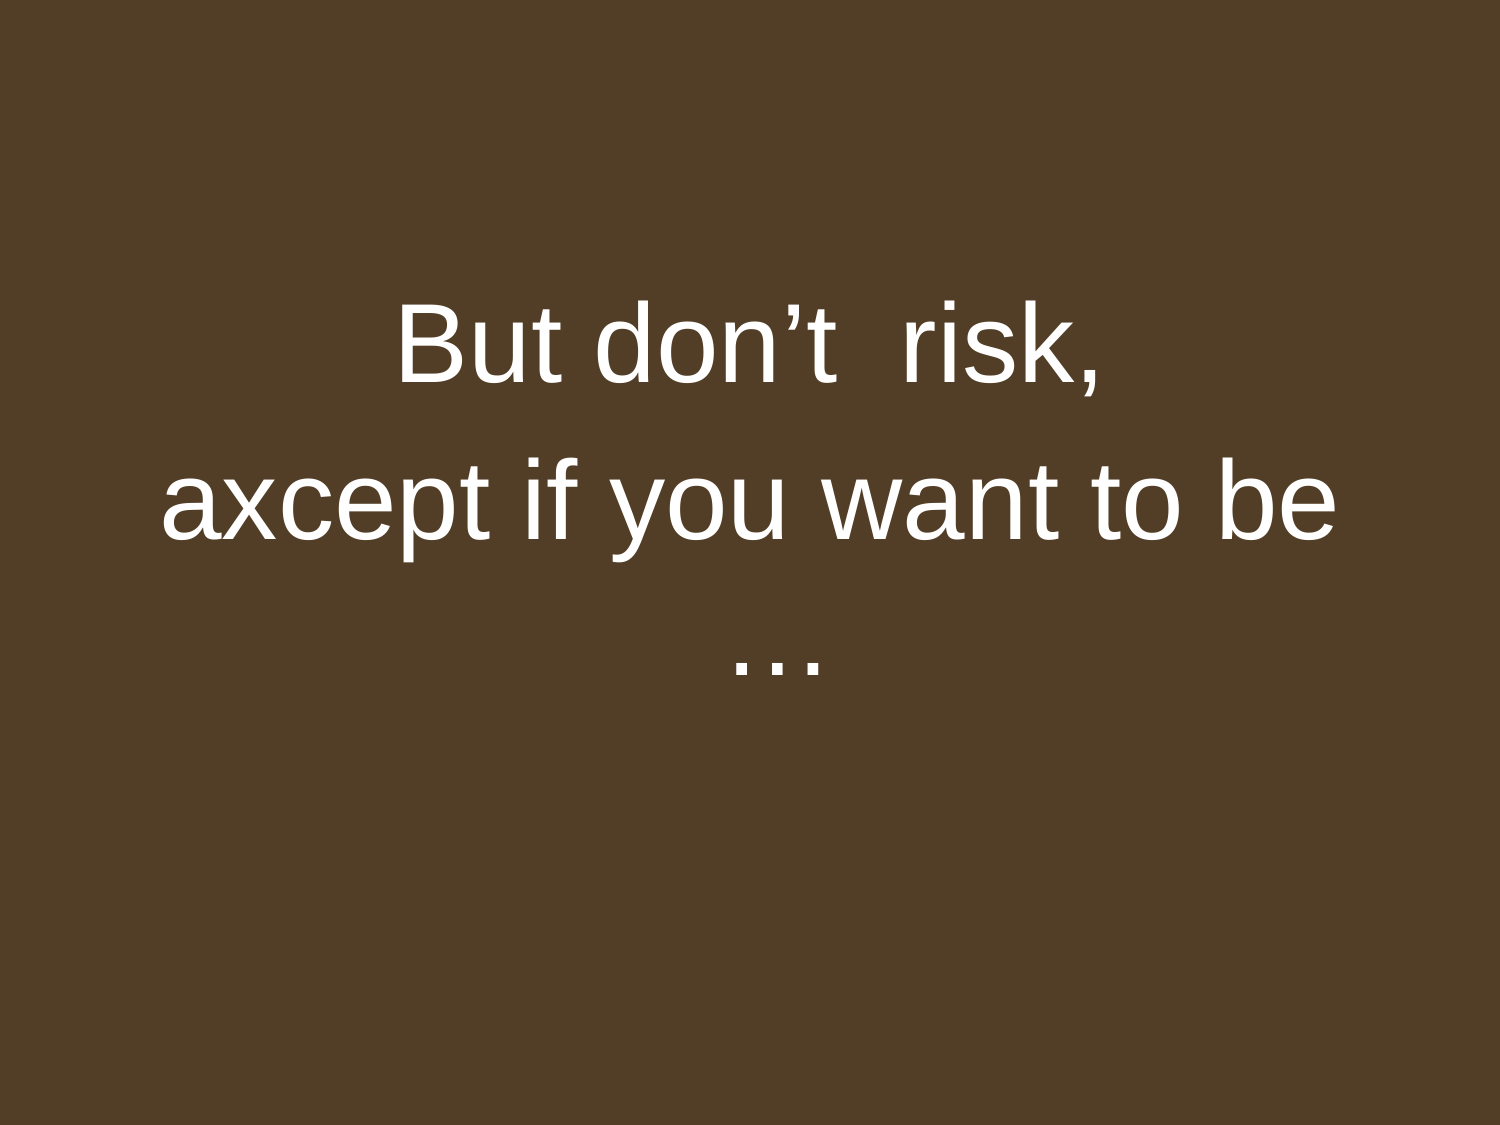

# But don’t risk,
axcept if you want to be …